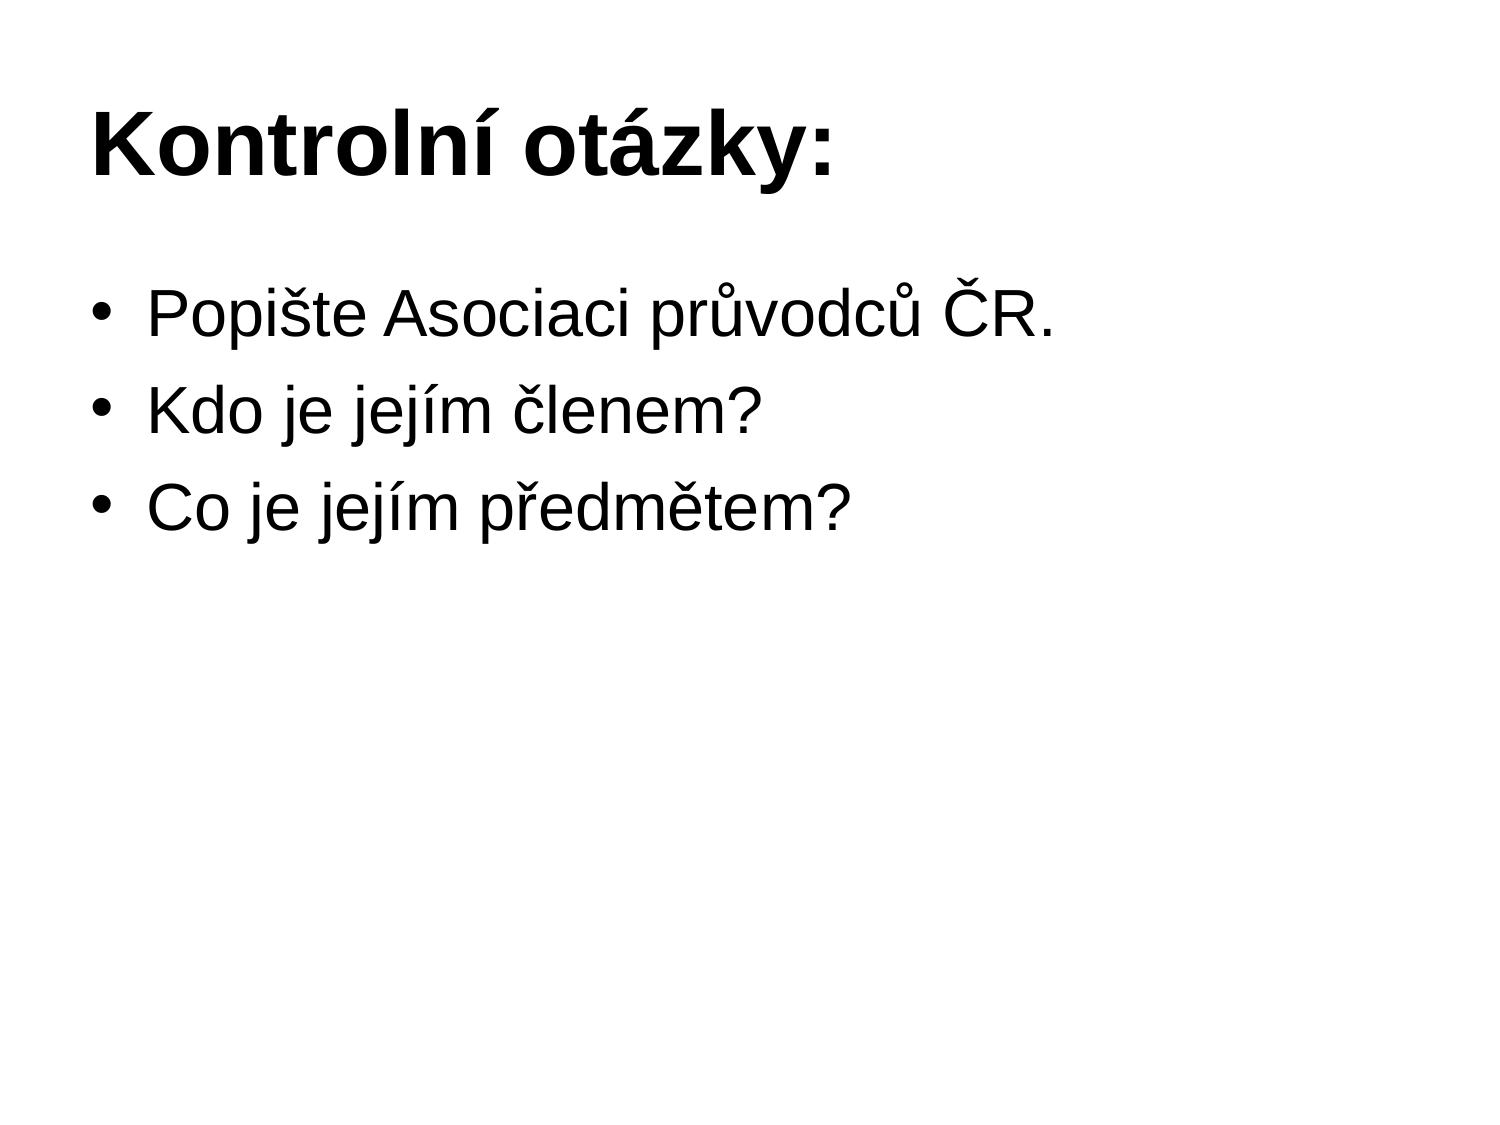

# Kontrolní otázky:
Popište Asociaci průvodců ČR.
Kdo je jejím členem?
Co je jejím předmětem?